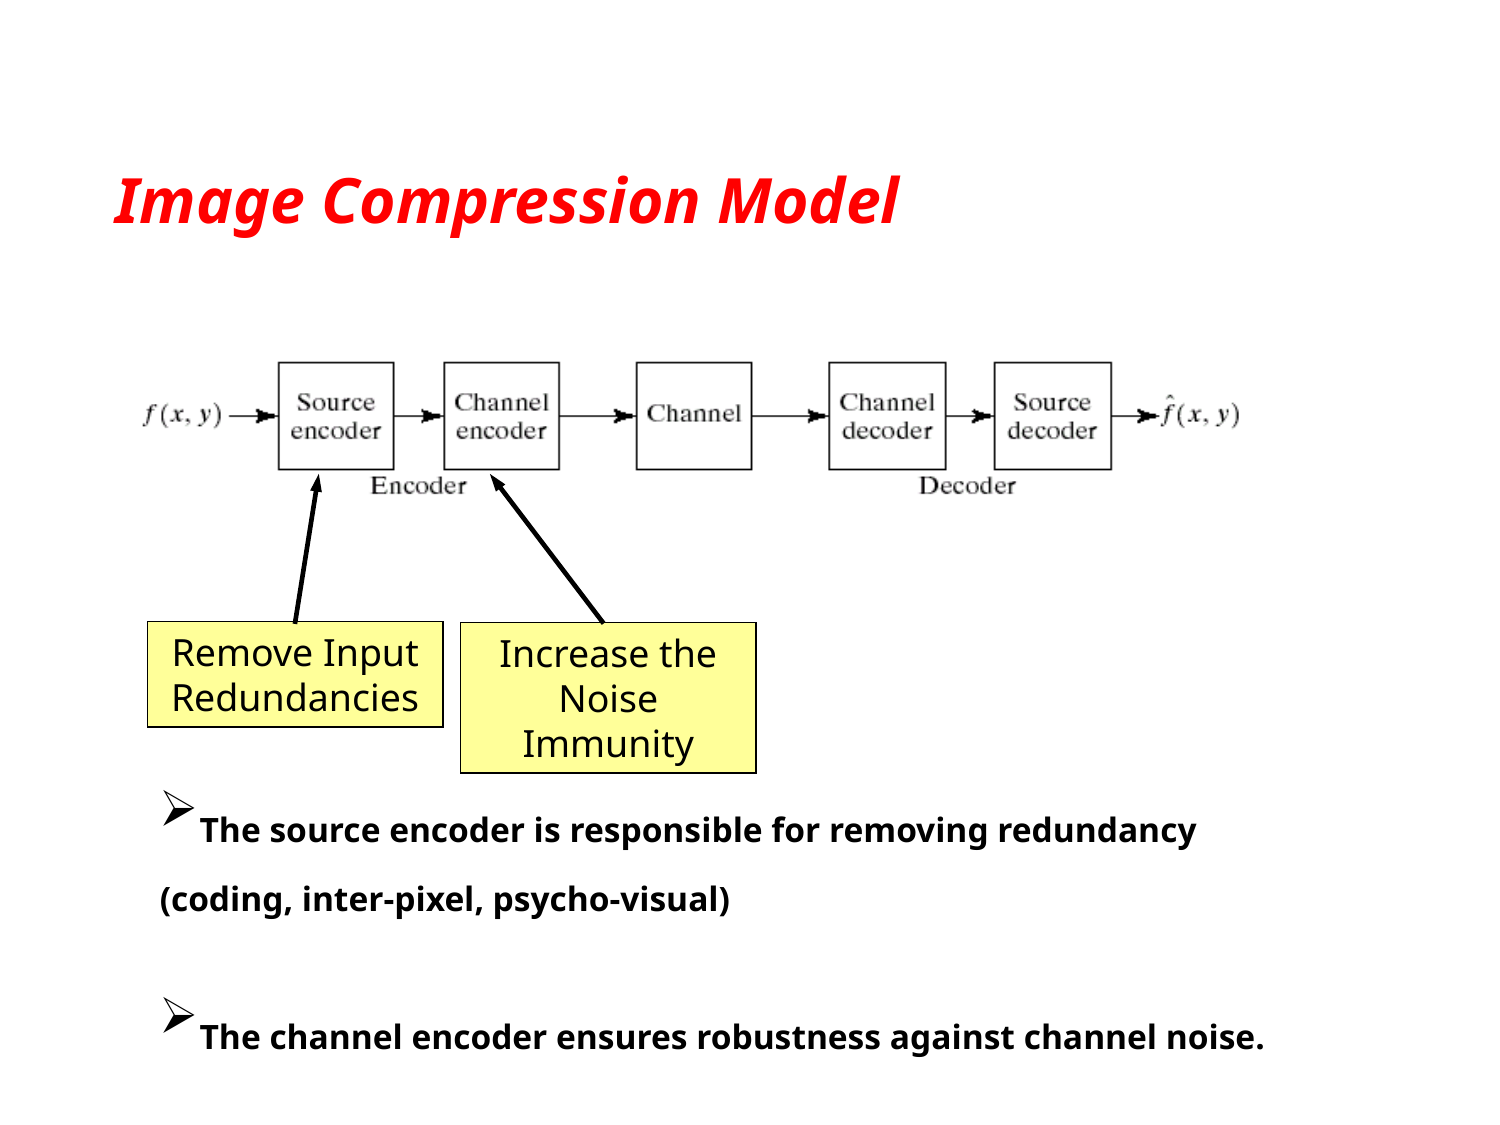

Image Compression Model
Remove Input Redundancies
Increase the Noise Immunity
The source encoder is responsible for removing redundancy
(coding, inter-pixel, psycho-visual)
The channel encoder ensures robustness against channel noise.